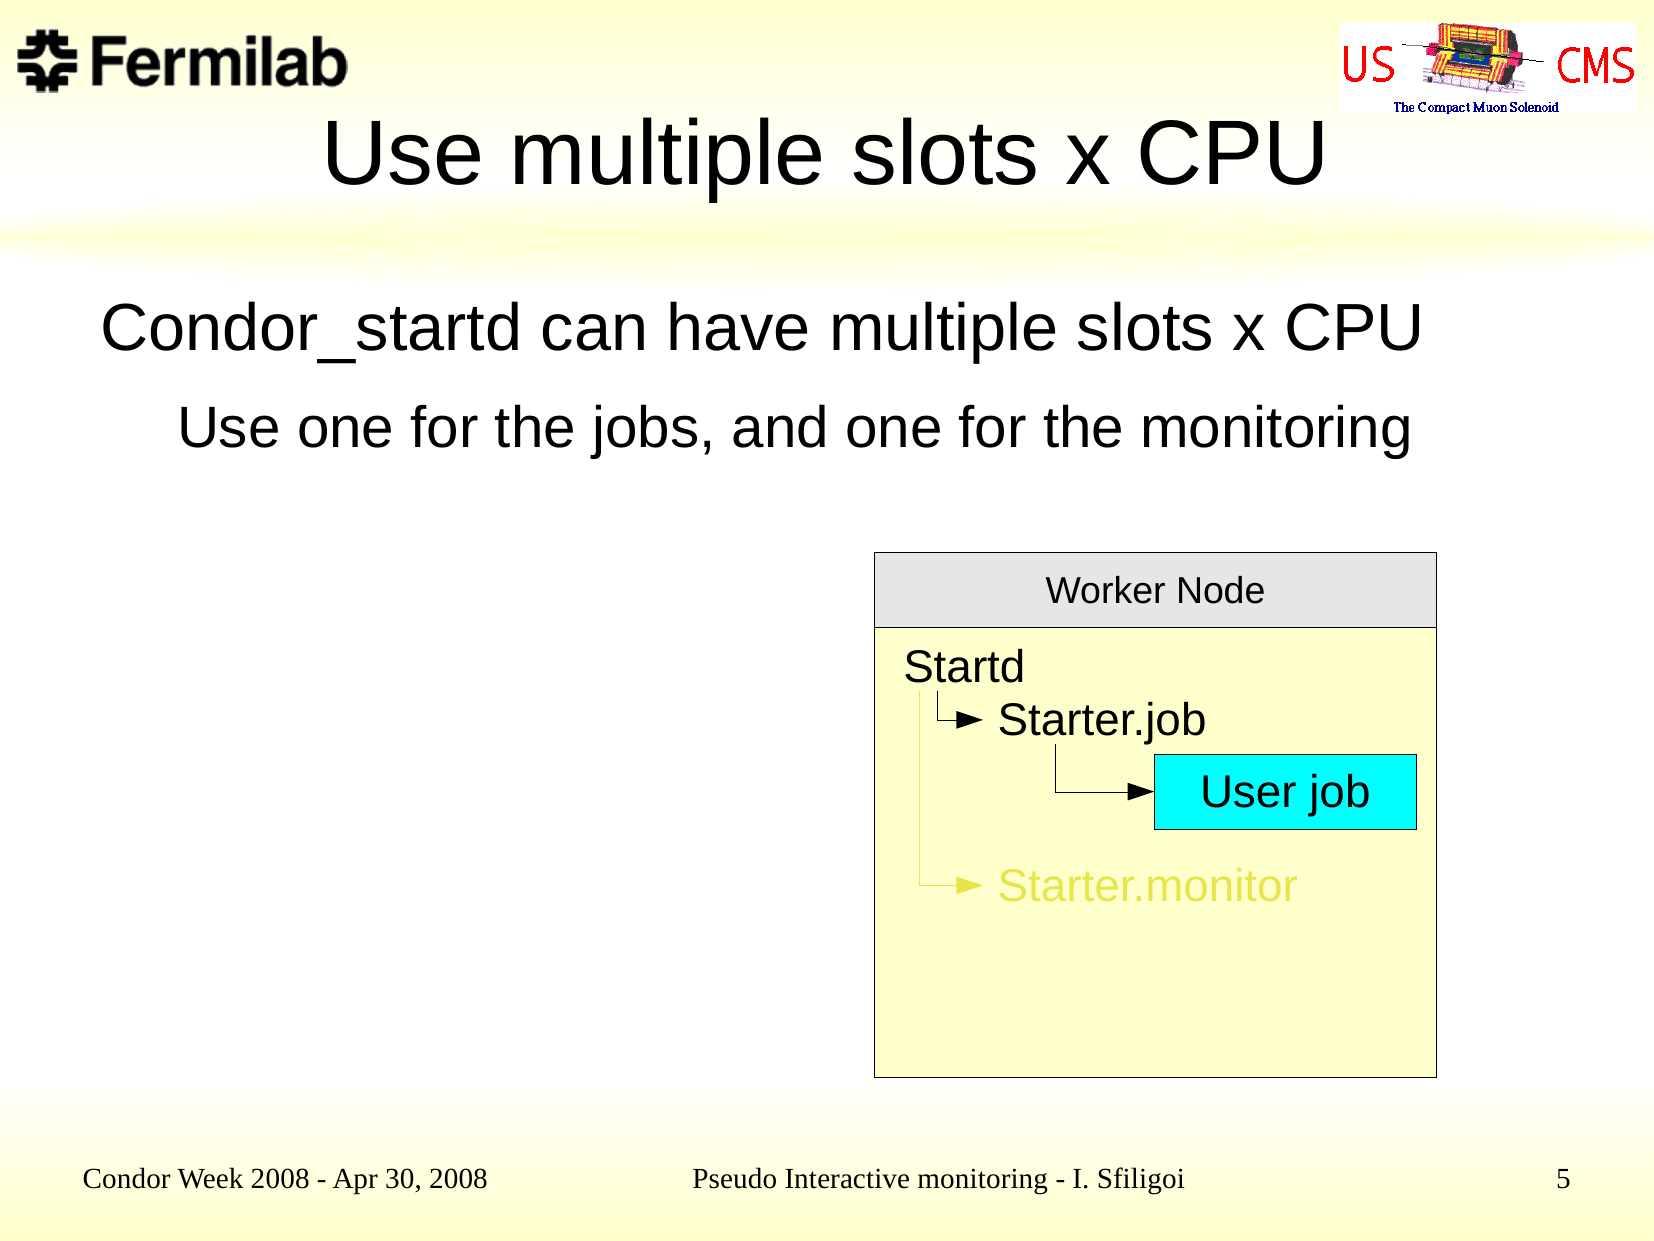

# Use multiple slots x CPU
Condor_startd can have multiple slots x CPU
Use one for the jobs, and one for the monitoring
Worker Node
Startd
Starter.job
User job
Starter.monitor
Condor Week 2008 - Apr 30, 2008
Pseudo Interactive monitoring - I. Sfiligoi
5